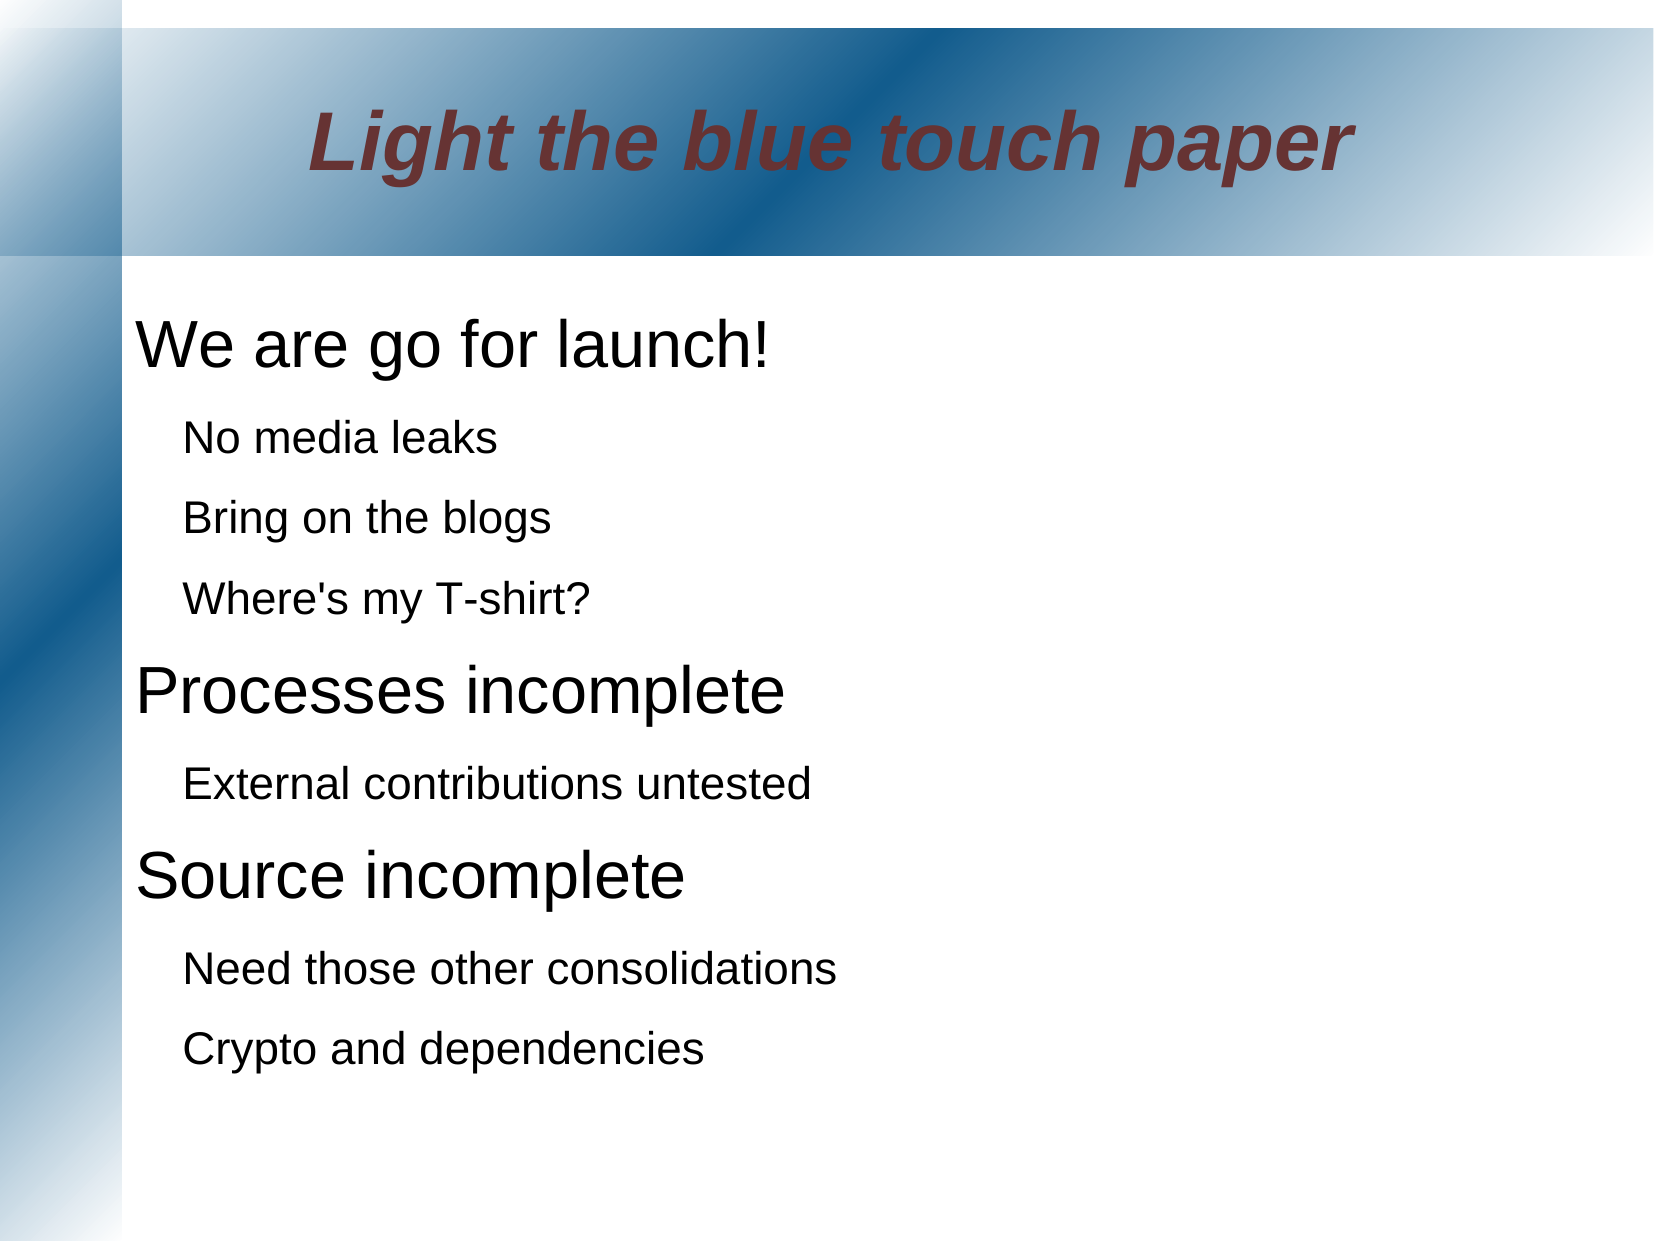

# Light the blue touch paper
We are go for launch!
No media leaks
Bring on the blogs
Where's my T-shirt?
Processes incomplete
External contributions untested
Source incomplete
Need those other consolidations
Crypto and dependencies